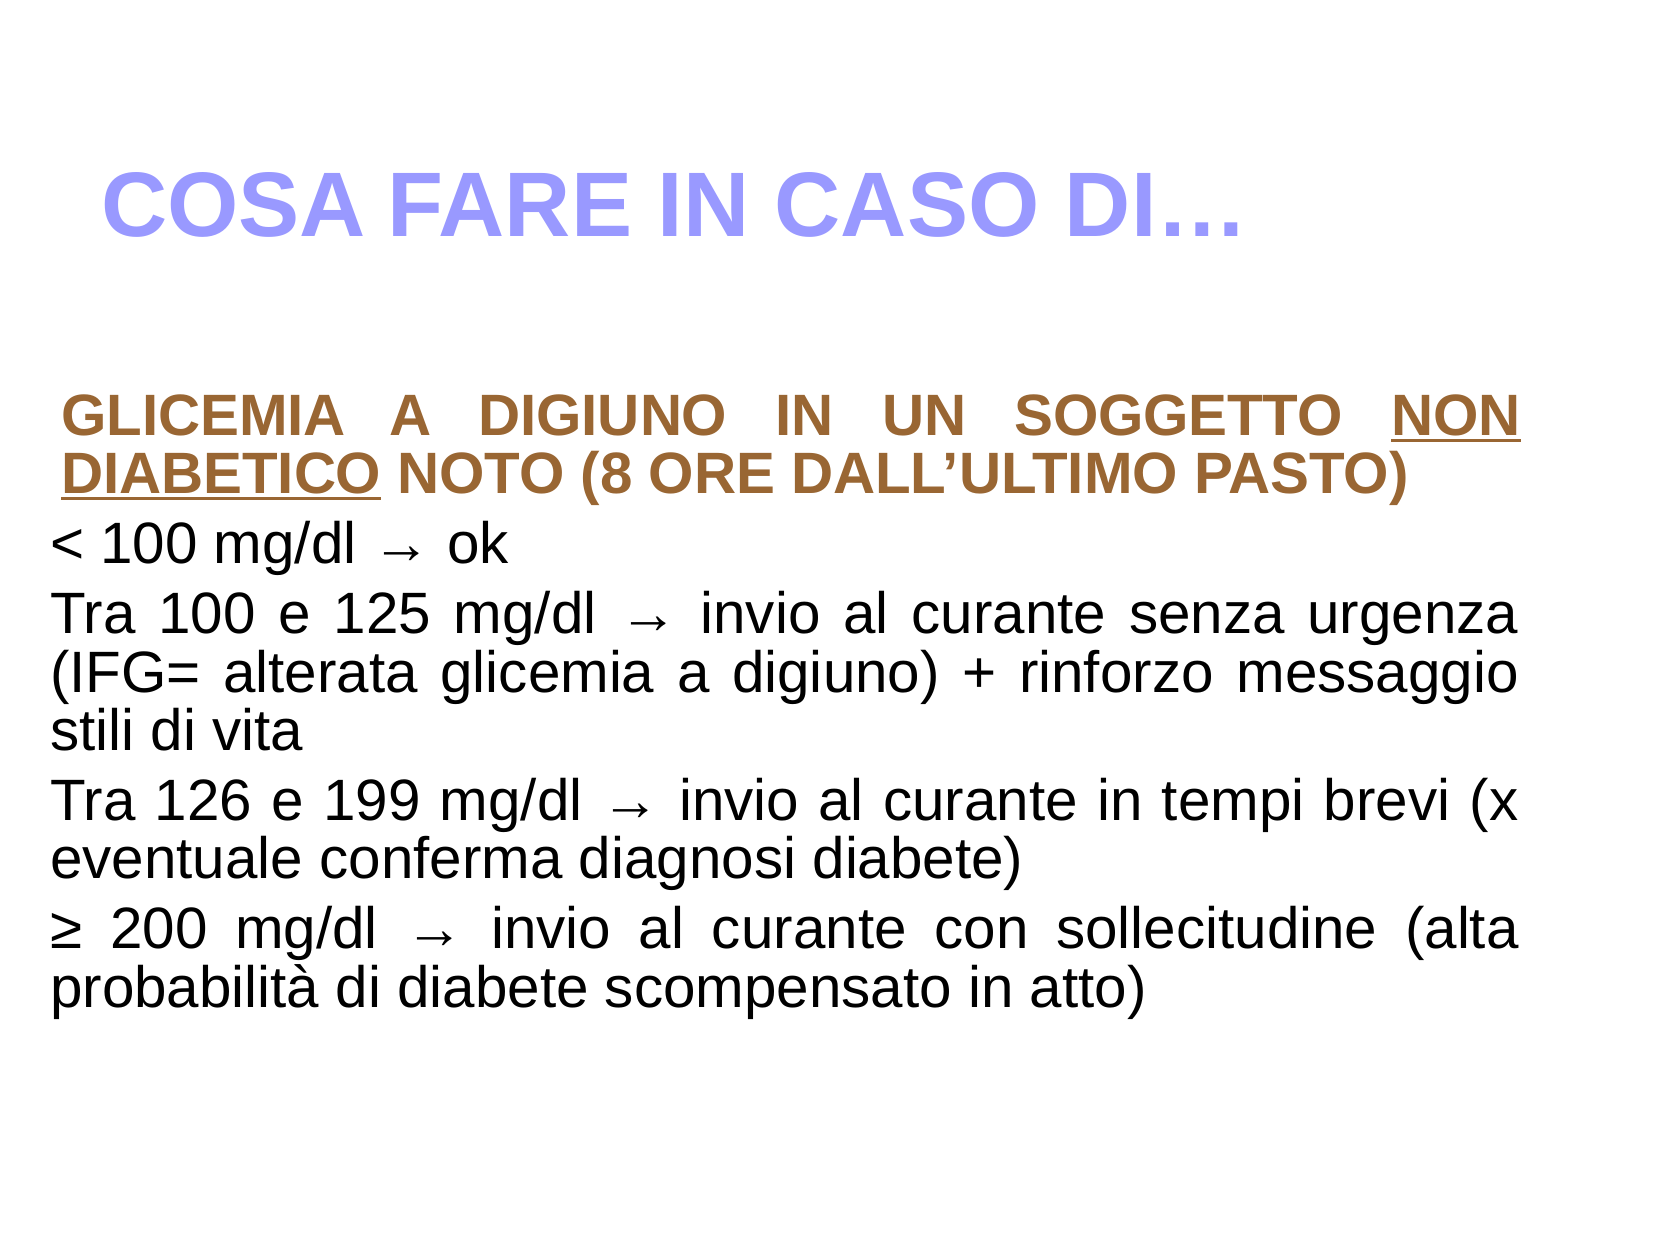

COSA FARE IN CASO DI…
GLICEMIA A DIGIUNO IN UN SOGGETTO NON DIABETICO NOTO (8 ORE DALL’ULTIMO PASTO)
< 100 mg/dl → ok
Tra 100 e 125 mg/dl → invio al curante senza urgenza (IFG= alterata glicemia a digiuno) + rinforzo messaggio stili di vita
Tra 126 e 199 mg/dl → invio al curante in tempi brevi (x eventuale conferma diagnosi diabete)
≥ 200 mg/dl → invio al curante con sollecitudine (alta probabilità di diabete scompensato in atto)